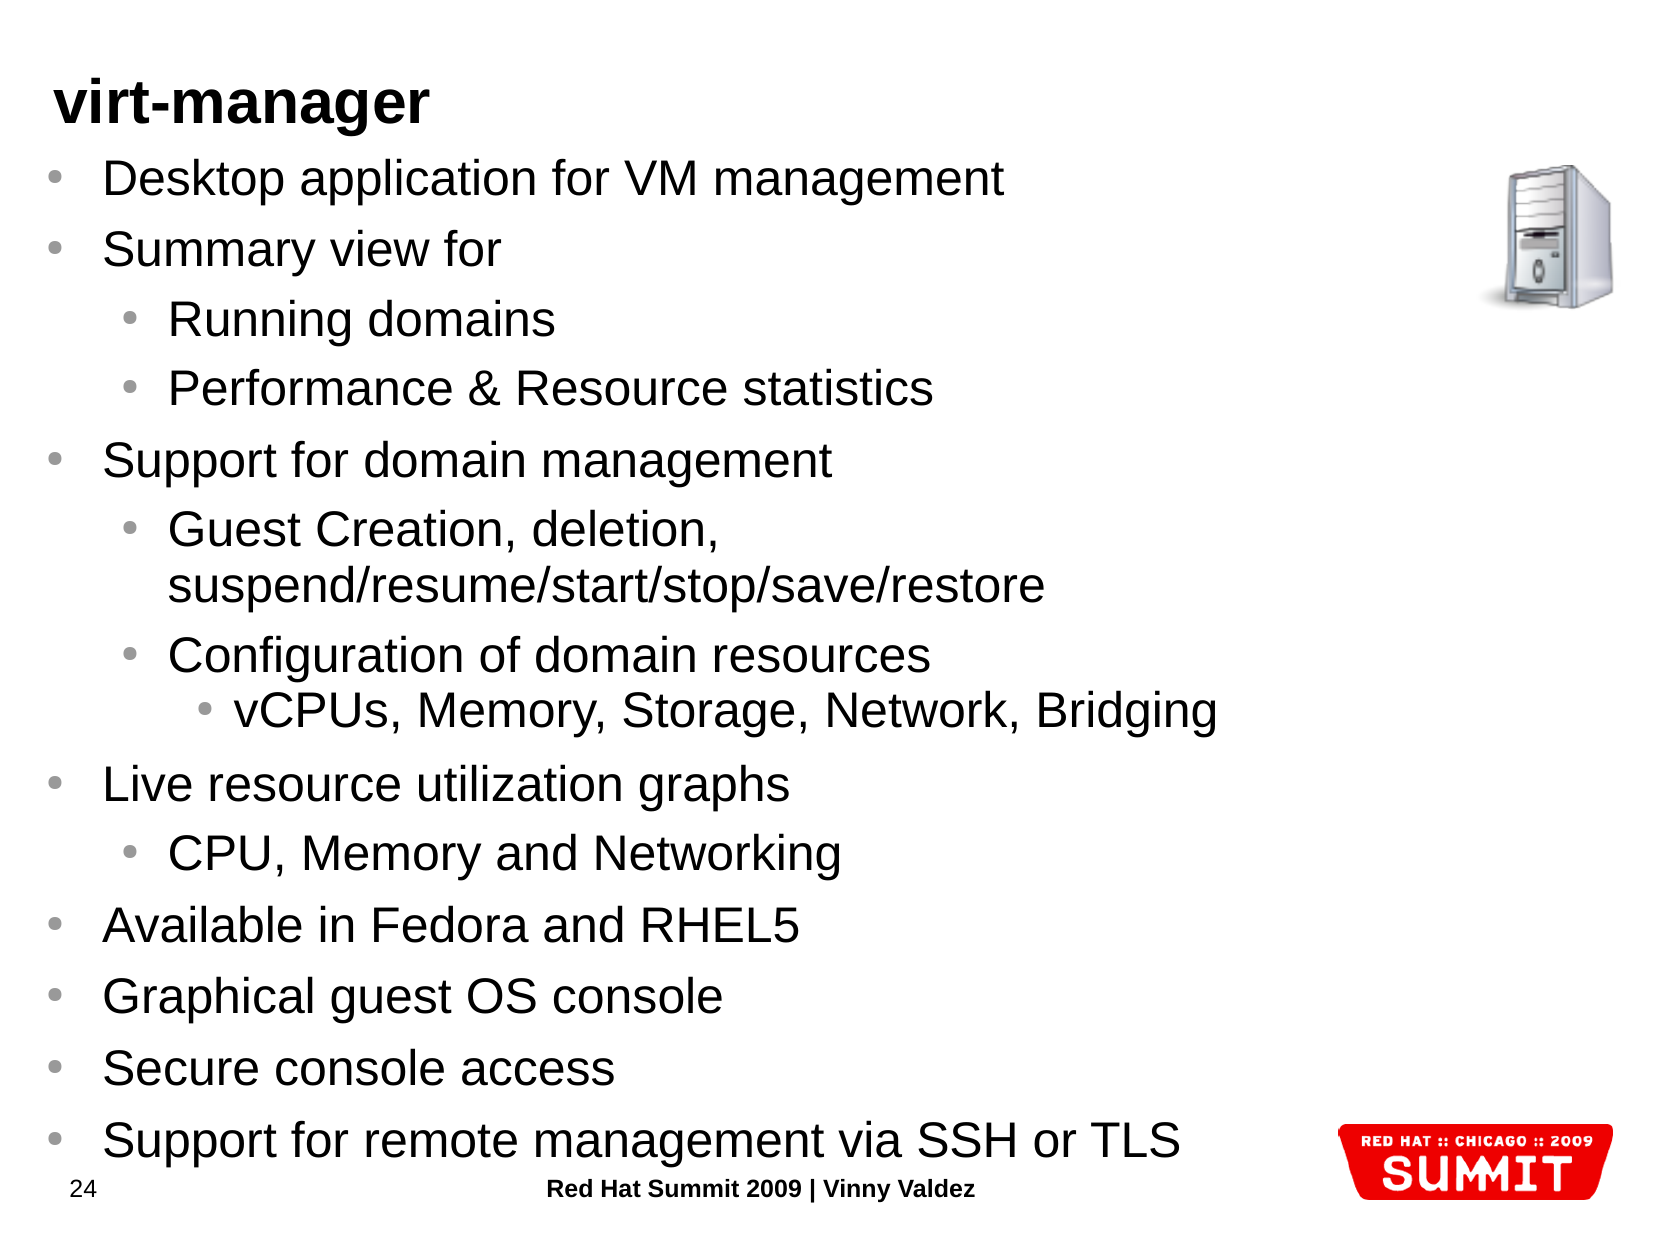

# virt-manager
Desktop application for VM management
Summary view for
Running domains
Performance & Resource statistics
Support for domain management
Guest Creation, deletion, suspend/resume/start/stop/save/restore
Configuration of domain resources
vCPUs, Memory, Storage, Network, Bridging
Live resource utilization graphs
CPU, Memory and Networking
Available in Fedora and RHEL5
Graphical guest OS console
Secure console access
Support for remote management via SSH or TLS